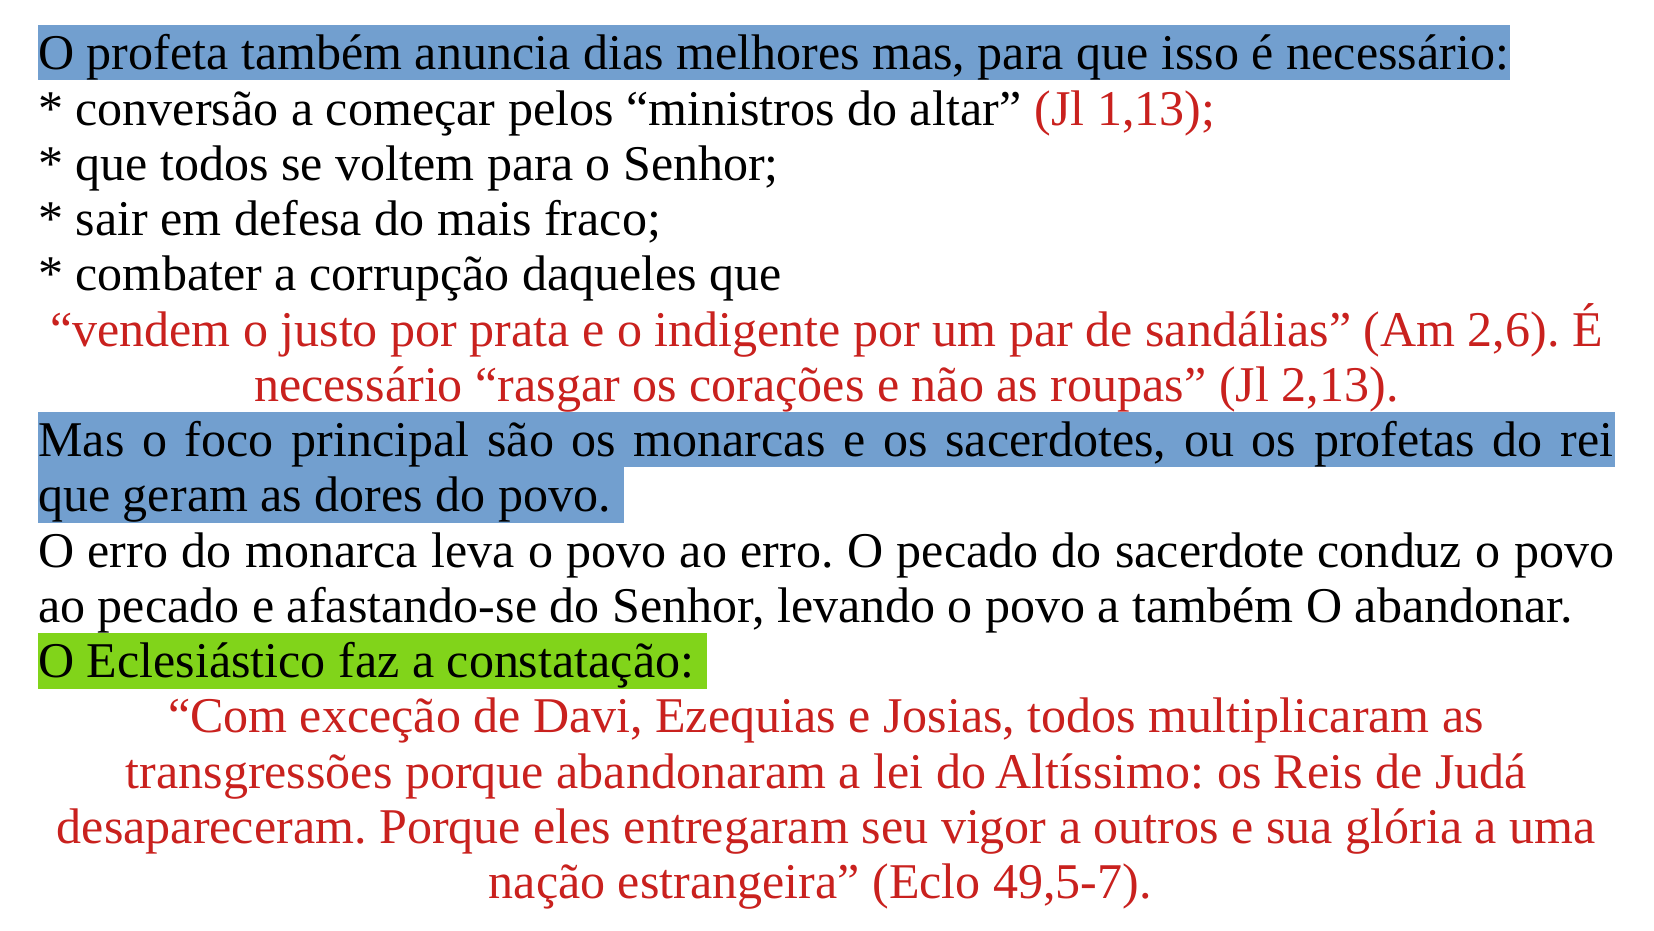

O profeta também anuncia dias melhores mas, para que isso é necessário:
* conversão a começar pelos “ministros do altar” (Jl 1,13);
* que todos se voltem para o Senhor;
* sair em defesa do mais fraco;
* combater a corrupção daqueles que
“vendem o justo por prata e o indigente por um par de sandálias” (Am 2,6). É necessário “rasgar os corações e não as roupas” (Jl 2,13).
Mas o foco principal são os monarcas e os sacerdotes, ou os profetas do rei que geram as dores do povo.
O erro do monarca leva o povo ao erro. O pecado do sacerdote conduz o povo ao pecado e afastando-se do Senhor, levando o povo a também O abandonar.
O Eclesiástico faz a constatação:
“Com exceção de Davi, Ezequias e Josias, todos multiplicaram as transgressões porque abandonaram a lei do Altíssimo: os Reis de Judá desapareceram. Porque eles entregaram seu vigor a outros e sua glória a uma nação estrangeira” (Eclo 49,5-7).